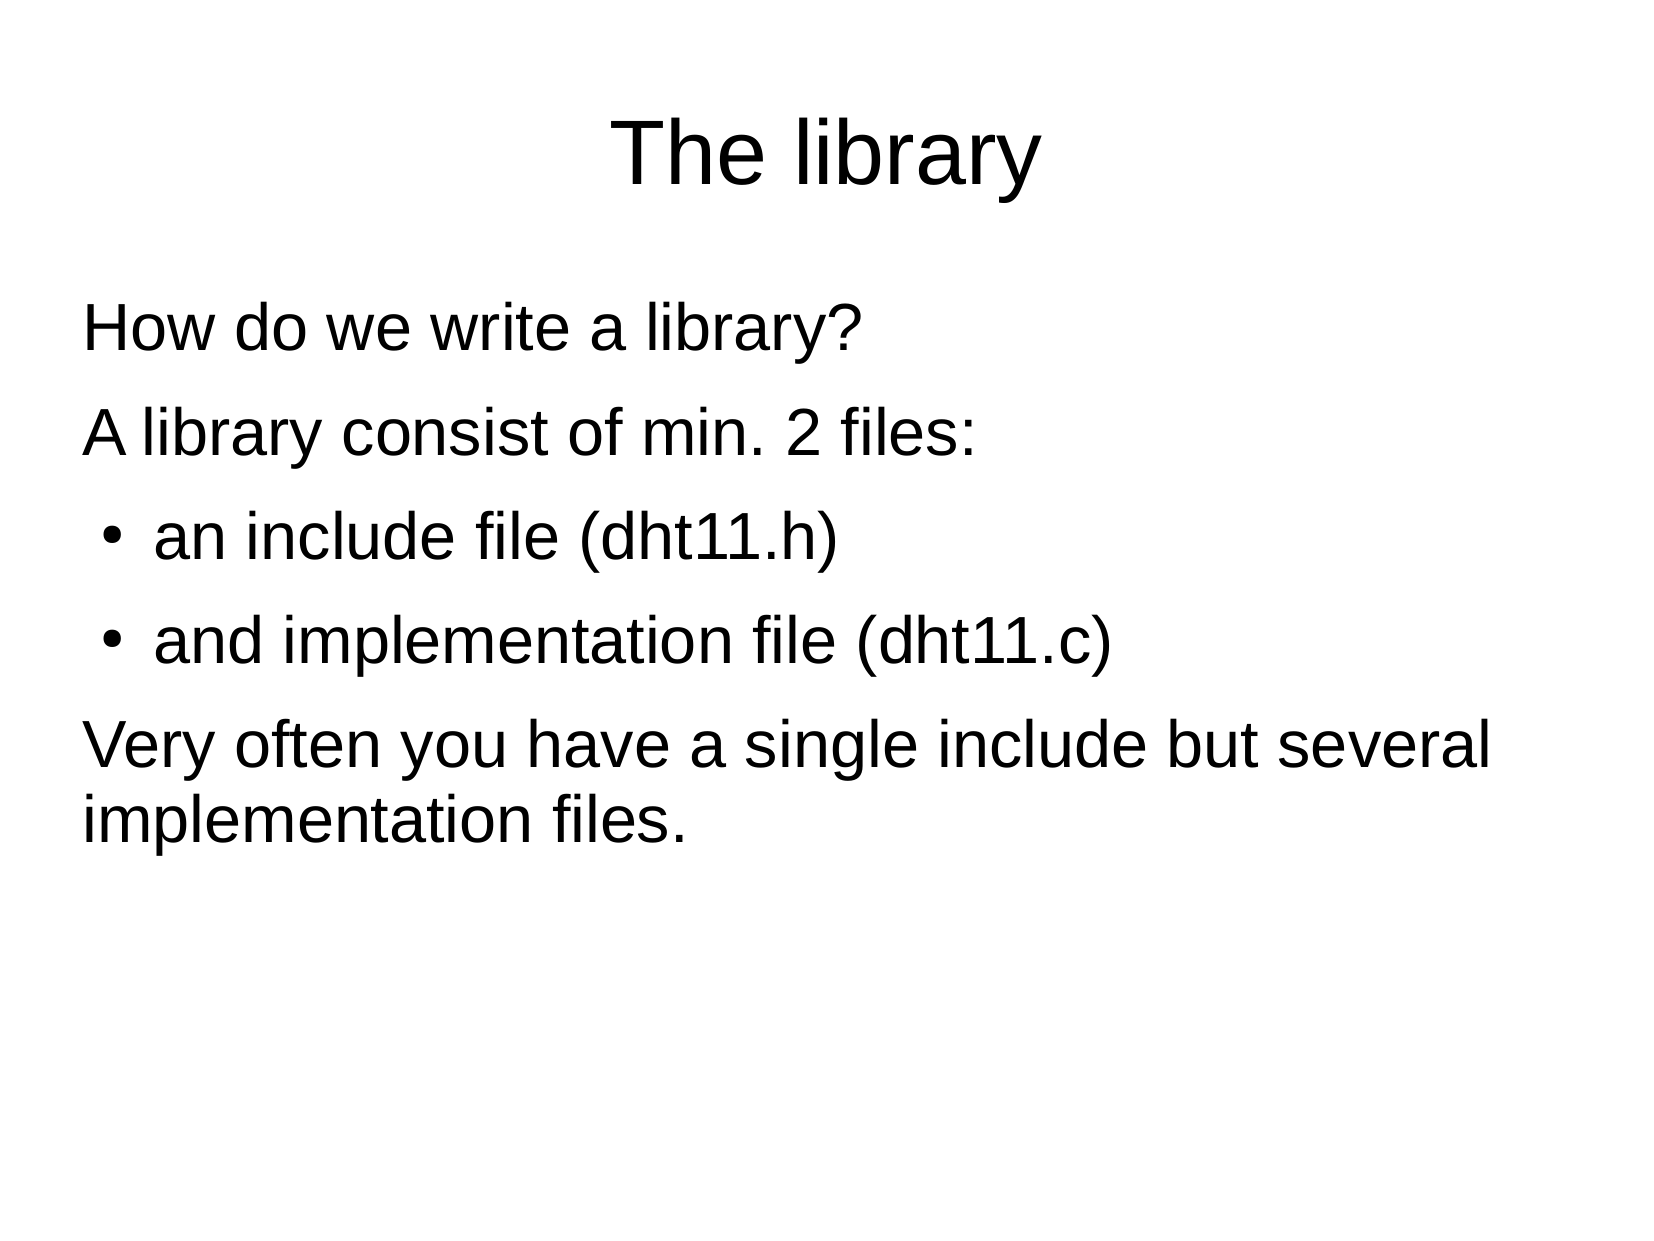

# The library
How do we write a library?
A library consist of min. 2 files:
an include file (dht11.h)
and implementation file (dht11.c)
Very often you have a single include but several implementation files.